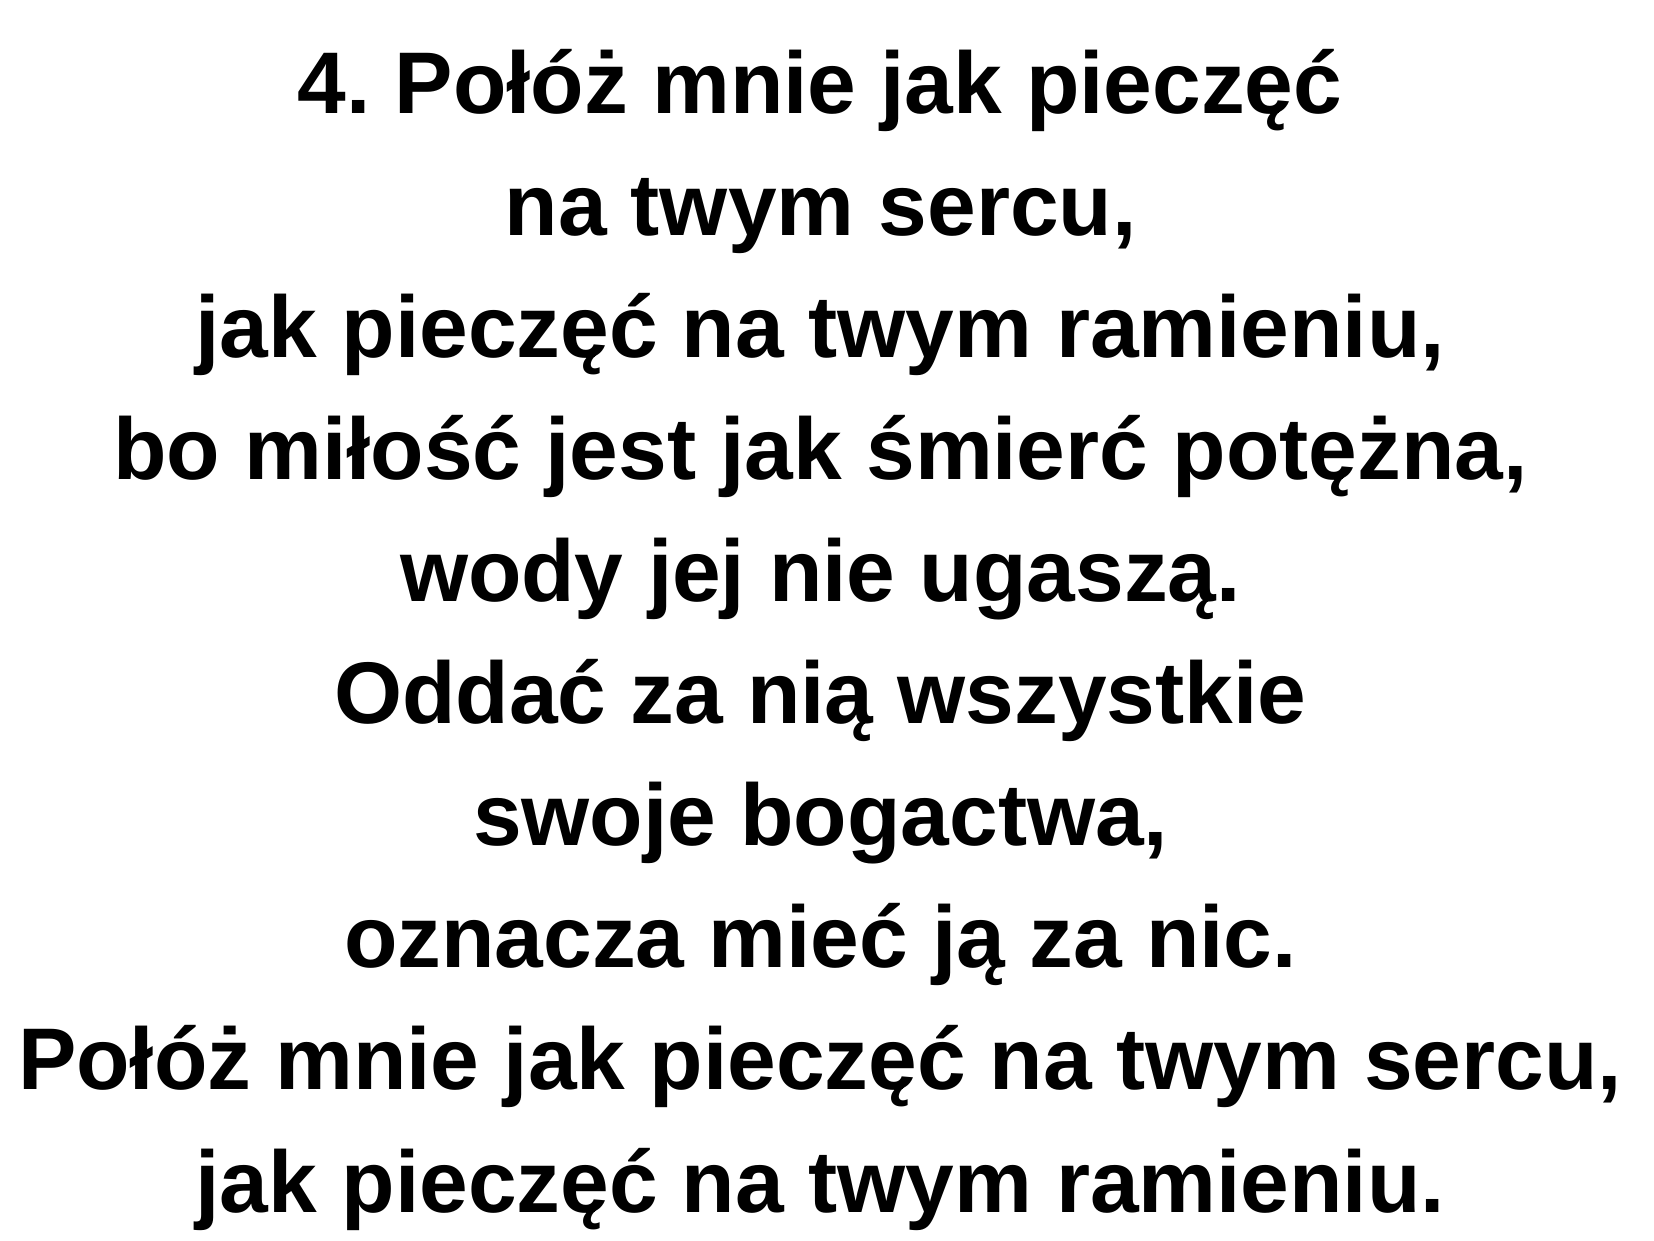

# 4. Połóż mnie jak pieczęć
na twym sercu,
jak pieczęć na twym ramieniu,
bo miłość jest jak śmierć potężna,
wody jej nie ugaszą.
Oddać za nią wszystkie
swoje bogactwa,
oznacza mieć ją za nic.
Połóż mnie jak pieczęć na twym sercu,
jak pieczęć na twym ramieniu.